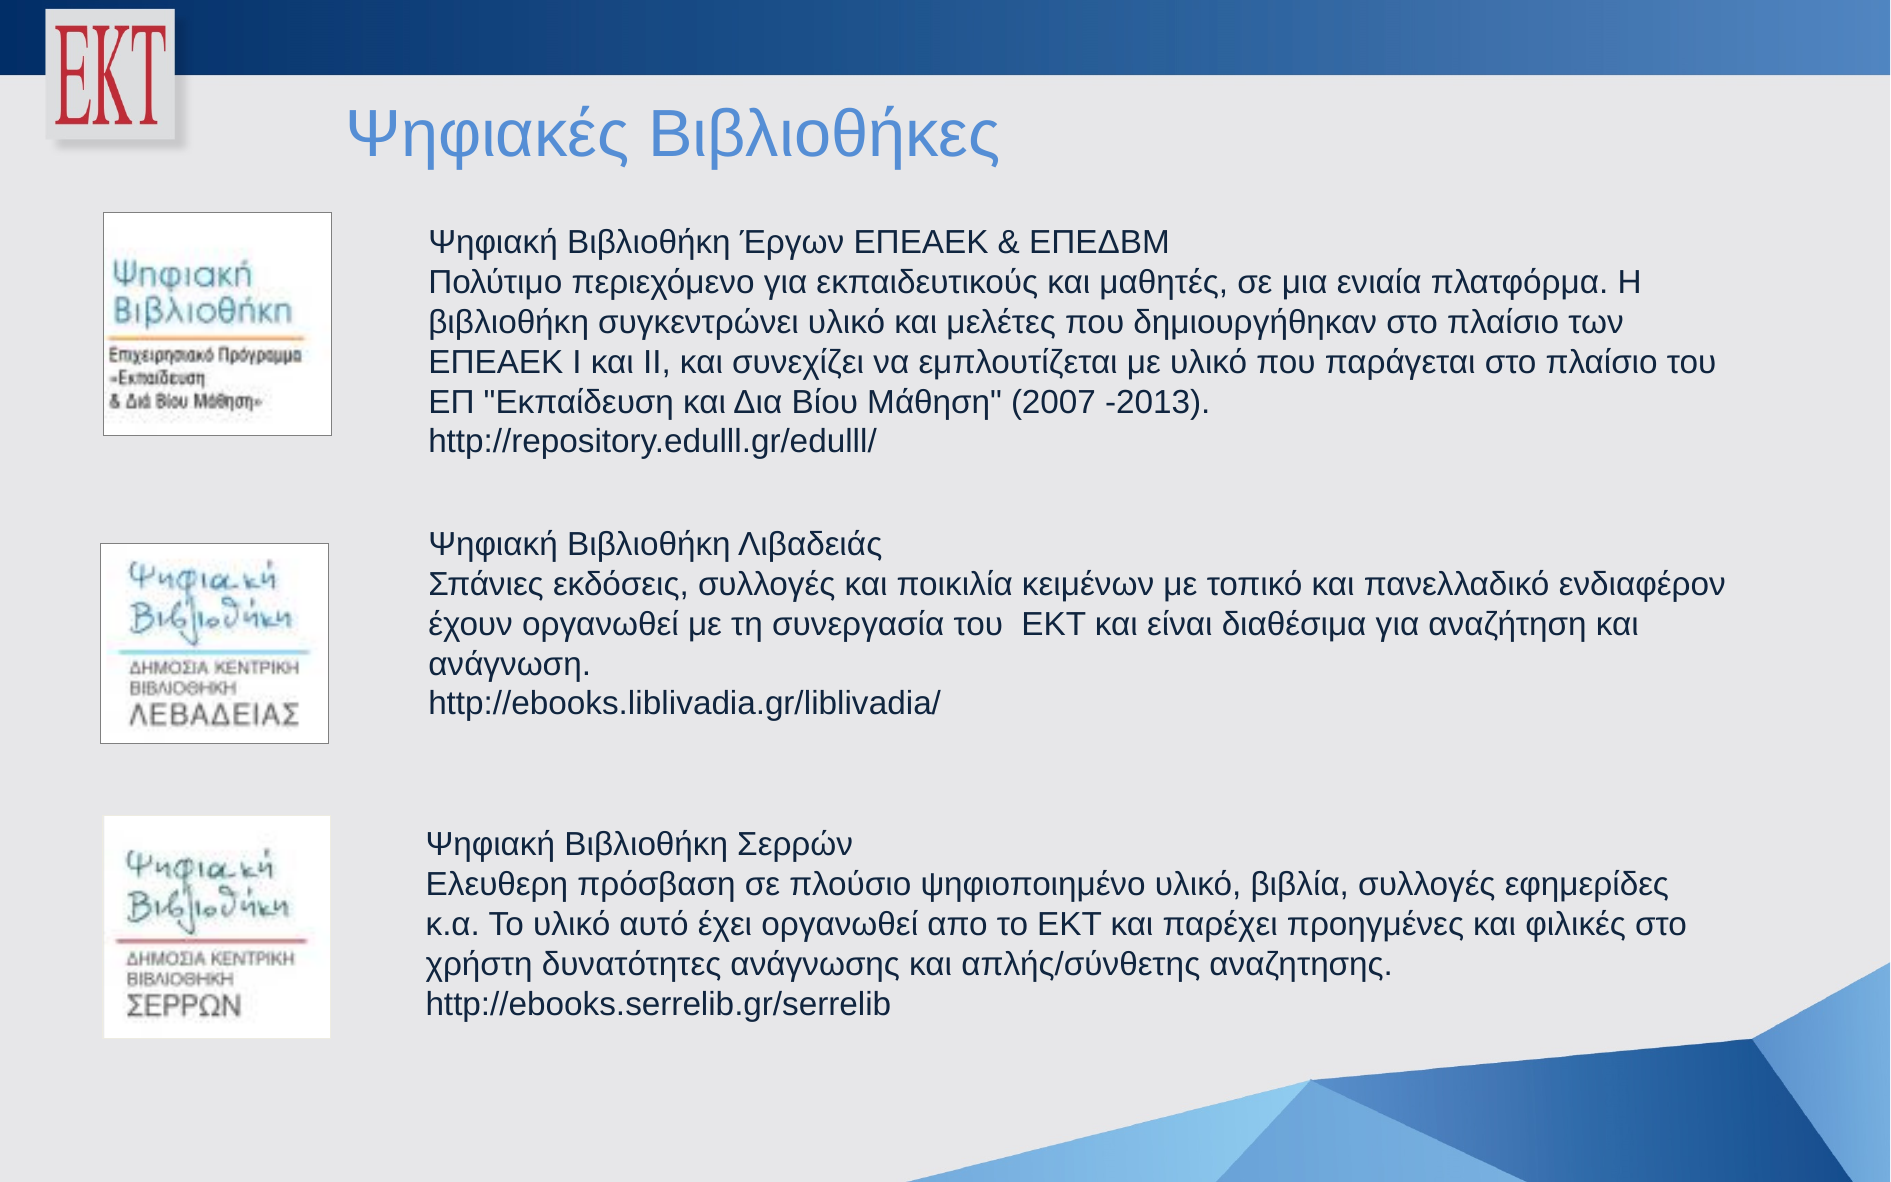

Ψηφιακές Βιβλιοθήκες
Ψηφιακή Βιβλιοθήκη Έργων ΕΠΕΑΕΚ & ΕΠΕΔΒΜ
Πολύτιμο περιεχόμενο για εκπαιδευτικούς και μαθητές, σε μια ενιαία πλατφόρμα. Η βιβλιοθήκη συγκεντρώνει υλικό και μελέτες που δημιουργήθηκαν στο πλαίσιο των ΕΠΕΑΕΚ Ι και ΙΙ, και συνεχίζει να εμπλουτίζεται με υλικό που παράγεται στο πλαίσιο του ΕΠ "Εκπαίδευση και Δια Βίου Μάθηση" (2007 -2013).
http://repository.edulll.gr/edulll/
Ψηφιακή Βιβλιοθήκη Λιβαδειάς
Σπάνιες εκδόσεις, συλλογές και ποικιλία κειμένων με τοπικό και πανελλαδικό ενδιαφέρον έχουν οργανωθεί με τη συνεργασία του  ΕΚΤ και είναι διαθέσιμα για αναζήτηση και ανάγνωση.
http://ebooks.liblivadia.gr/liblivadia/
Ψηφιακή Βιβλιοθήκη Σερρών
Ελευθερη πρόσβαση σε πλούσιο ψηφιοποιημένο υλικό, βιβλία, συλλογές εφημερίδες κ.α. Το υλικό αυτό έχει οργανωθεί απο το ΕΚΤ και παρέχει προηγμένες και φιλικές στο χρήστη δυνατότητες ανάγνωσης και απλής/σύνθετης αναζητησης.
http://ebooks.serrelib.gr/serrelib